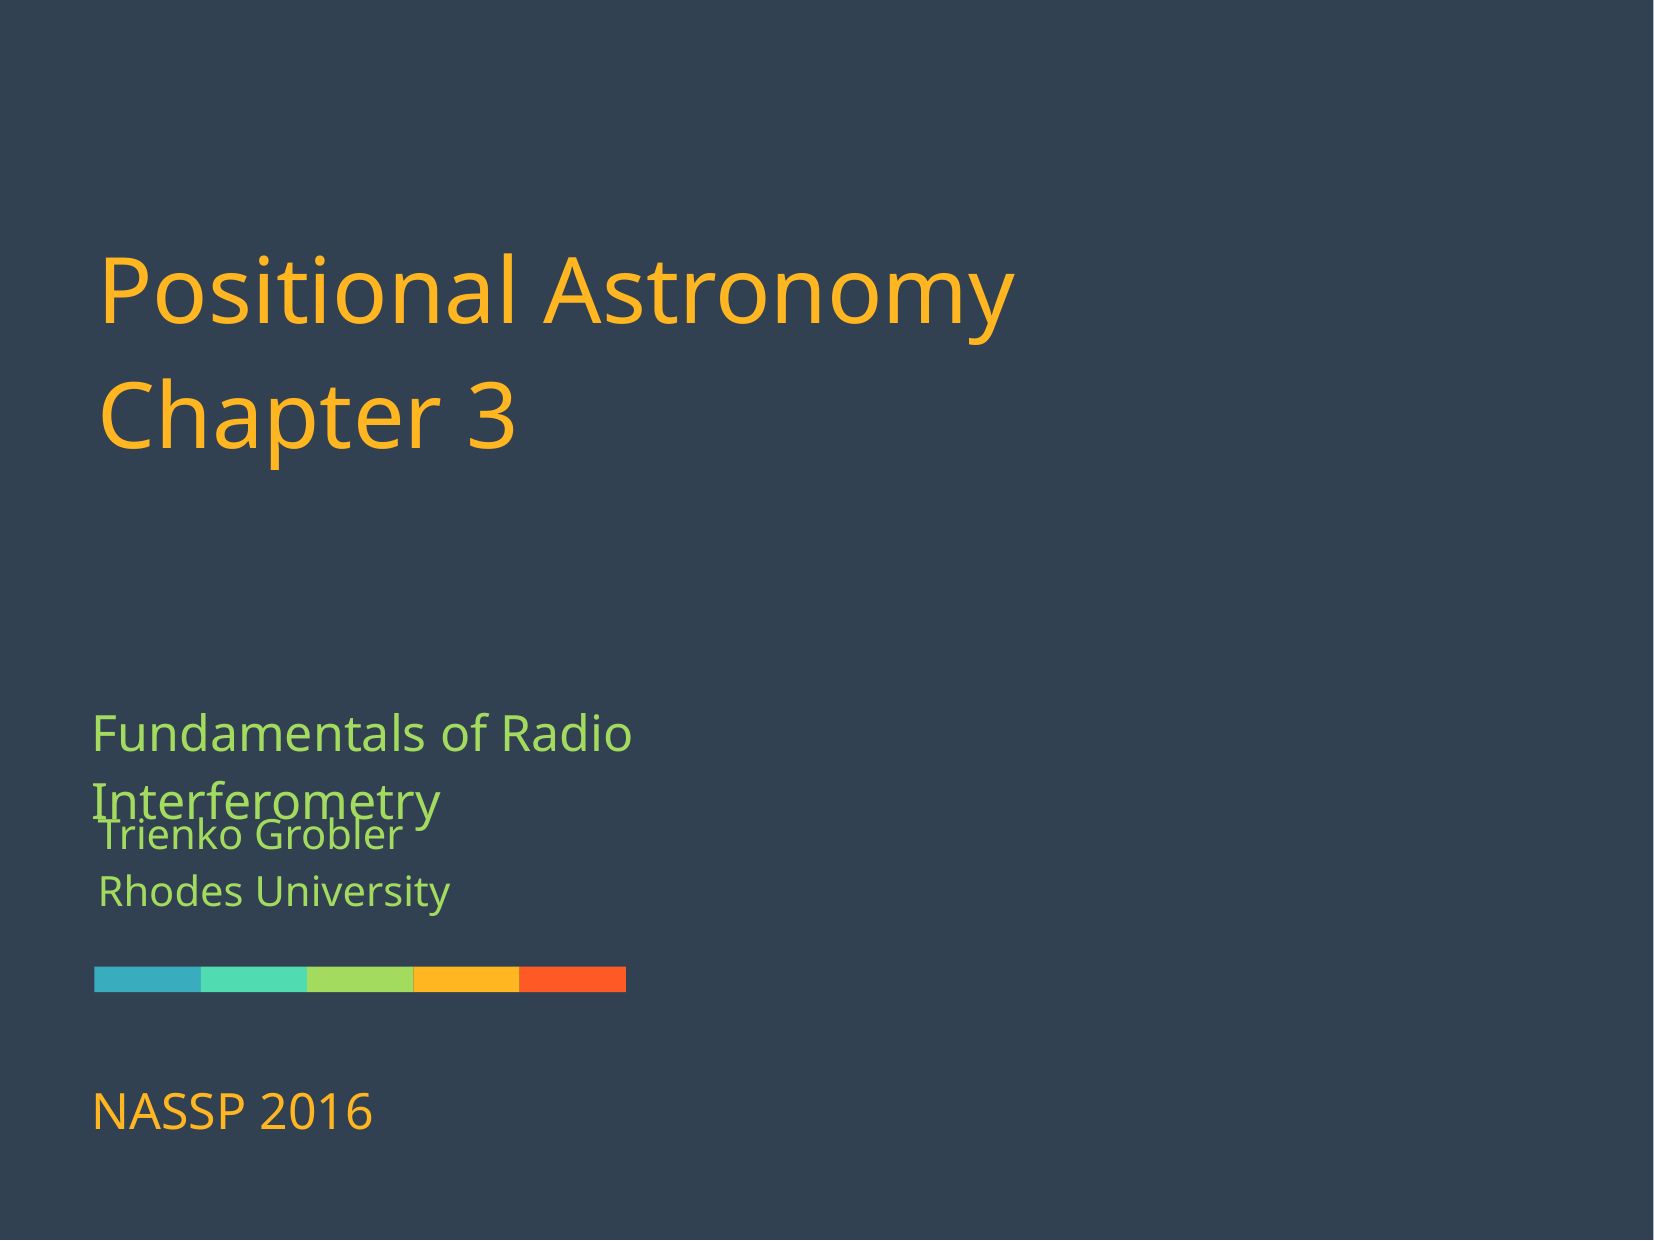

Positional Astronomy
Chapter 3
Fundamentals of Radio Interferometry
Trienko Grobler
Rhodes University
NASSP 2016